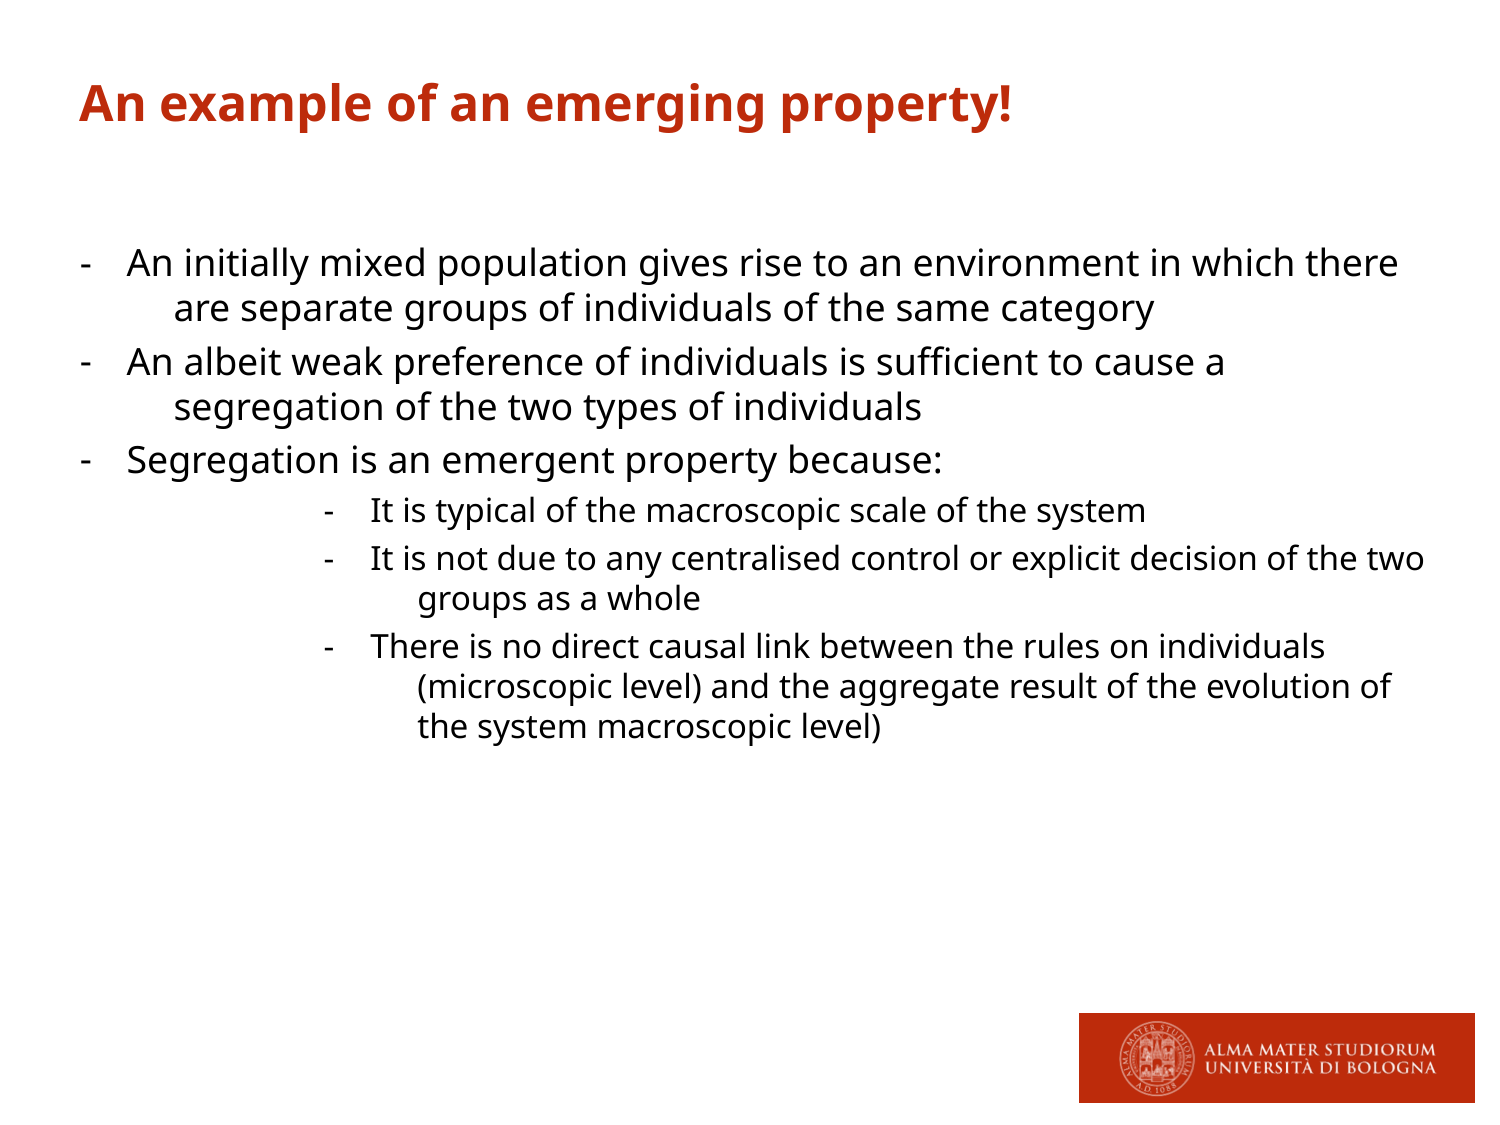

# An example of an emerging property!
An initially mixed population gives rise to an environment in which there are separate groups of individuals of the same category
An albeit weak preference of individuals is sufficient to cause a segregation of the two types of individuals
Segregation is an emergent property because:
It is typical of the macroscopic scale of the system
It is not due to any centralised control or explicit decision of the two groups as a whole
There is no direct causal link between the rules on individuals (microscopic level) and the aggregate result of the evolution of the system macroscopic level)